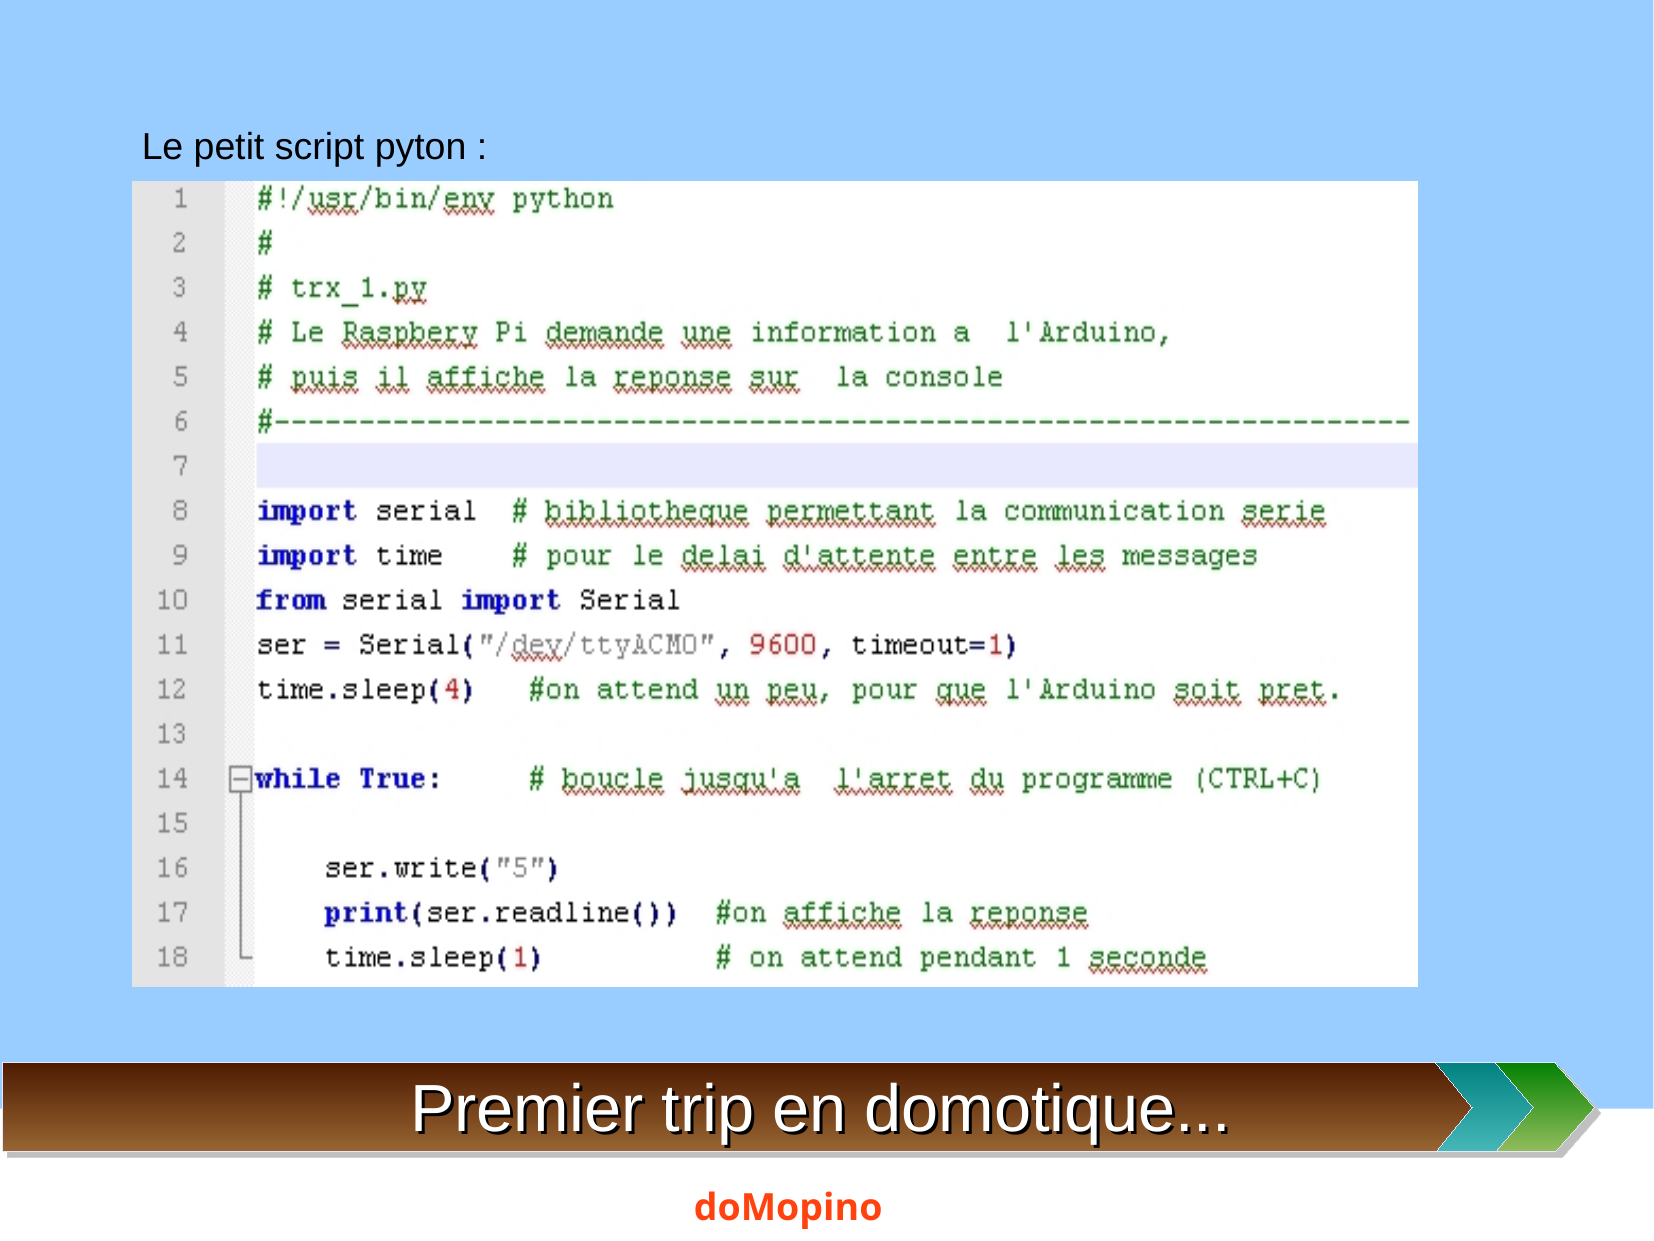

Le petit script pyton :
# Premier trip en domotique...
doMopino